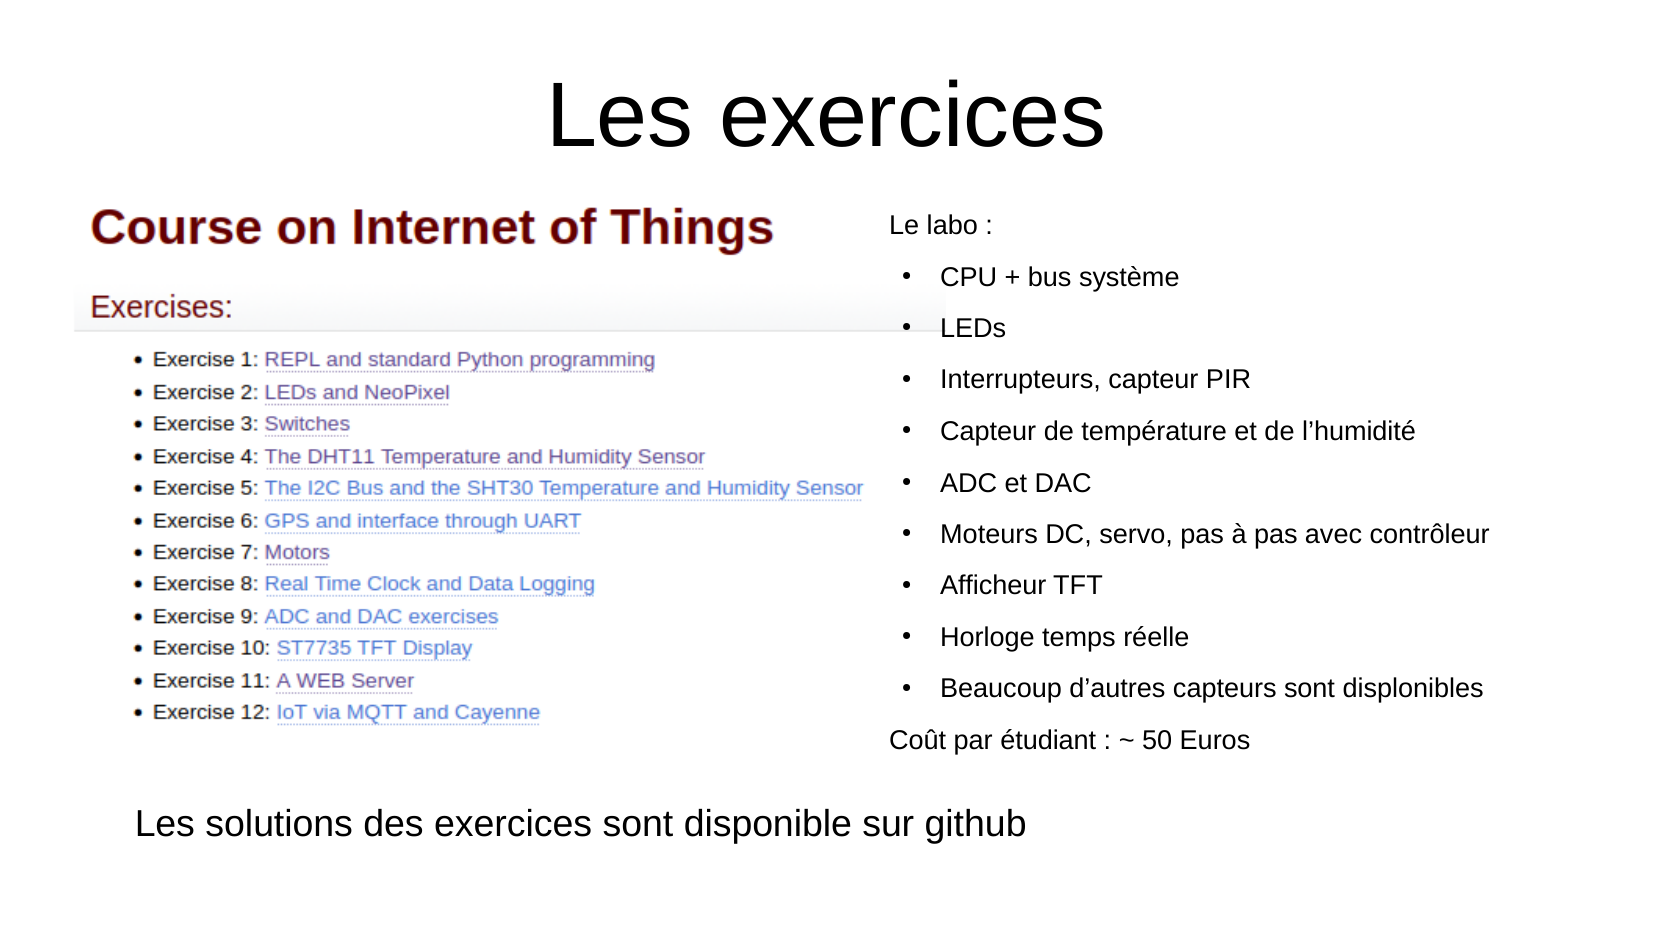

# Les exercices
Le labo :
CPU + bus système
LEDs
Interrupteurs, capteur PIR
Capteur de température et de l’humidité
ADC et DAC
Moteurs DC, servo, pas à pas avec contrôleur
Afficheur TFT
Horloge temps réelle
Beaucoup d’autres capteurs sont displonibles
Coût par étudiant : ~ 50 Euros
Les solutions des exercices sont disponible sur github